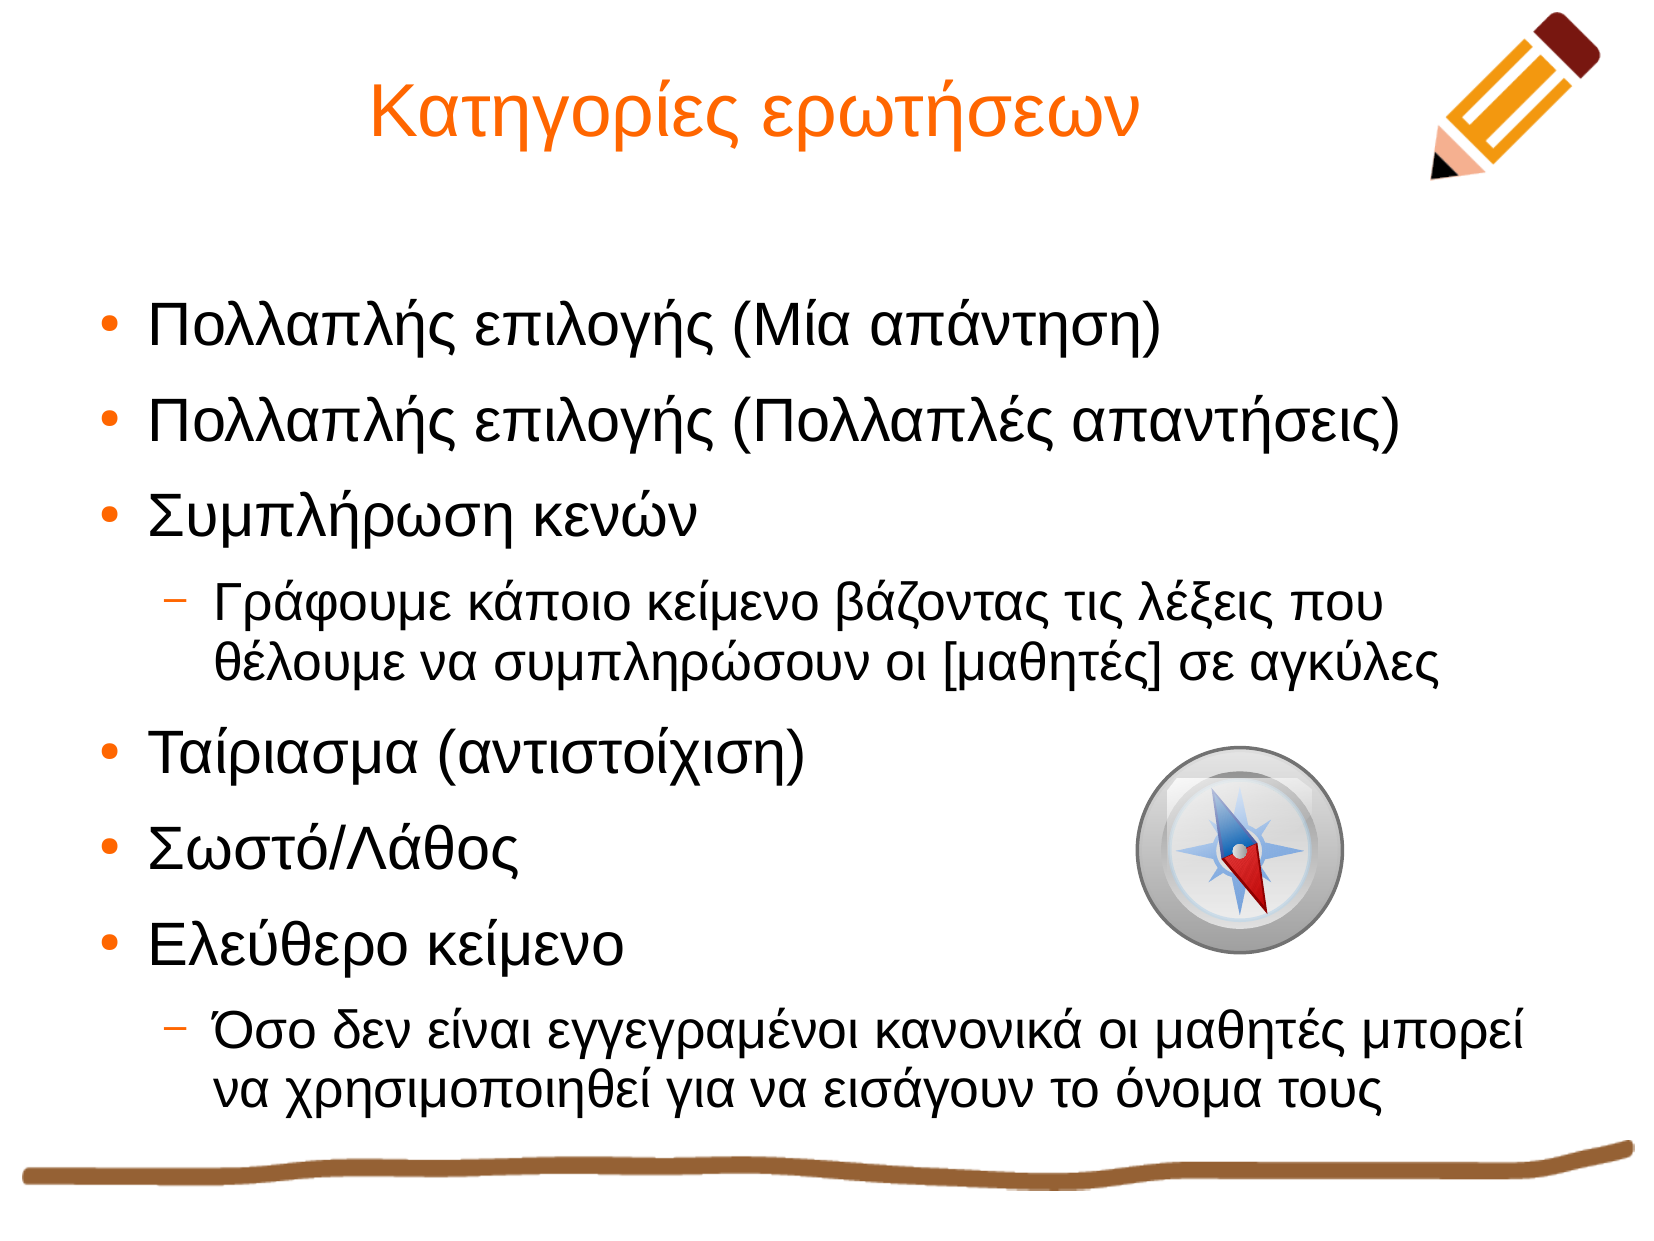

# Κατηγορίες ερωτήσεων
Πολλαπλής επιλογής (Μία απάντηση)
Πολλαπλής επιλογής (Πολλαπλές απαντήσεις)
Συμπλήρωση κενών
Γράφουμε κάποιο κείμενο βάζοντας τις λέξεις που θέλουμε να συμπληρώσουν οι [μαθητές] σε αγκύλες
Ταίριασμα (αντιστοίχιση)
Σωστό/Λάθος
Ελεύθερο κείμενο
Όσο δεν είναι εγγεγραμένοι κανονικά οι μαθητές μπορεί να χρησιμοποιηθεί για να εισάγουν το όνομα τους